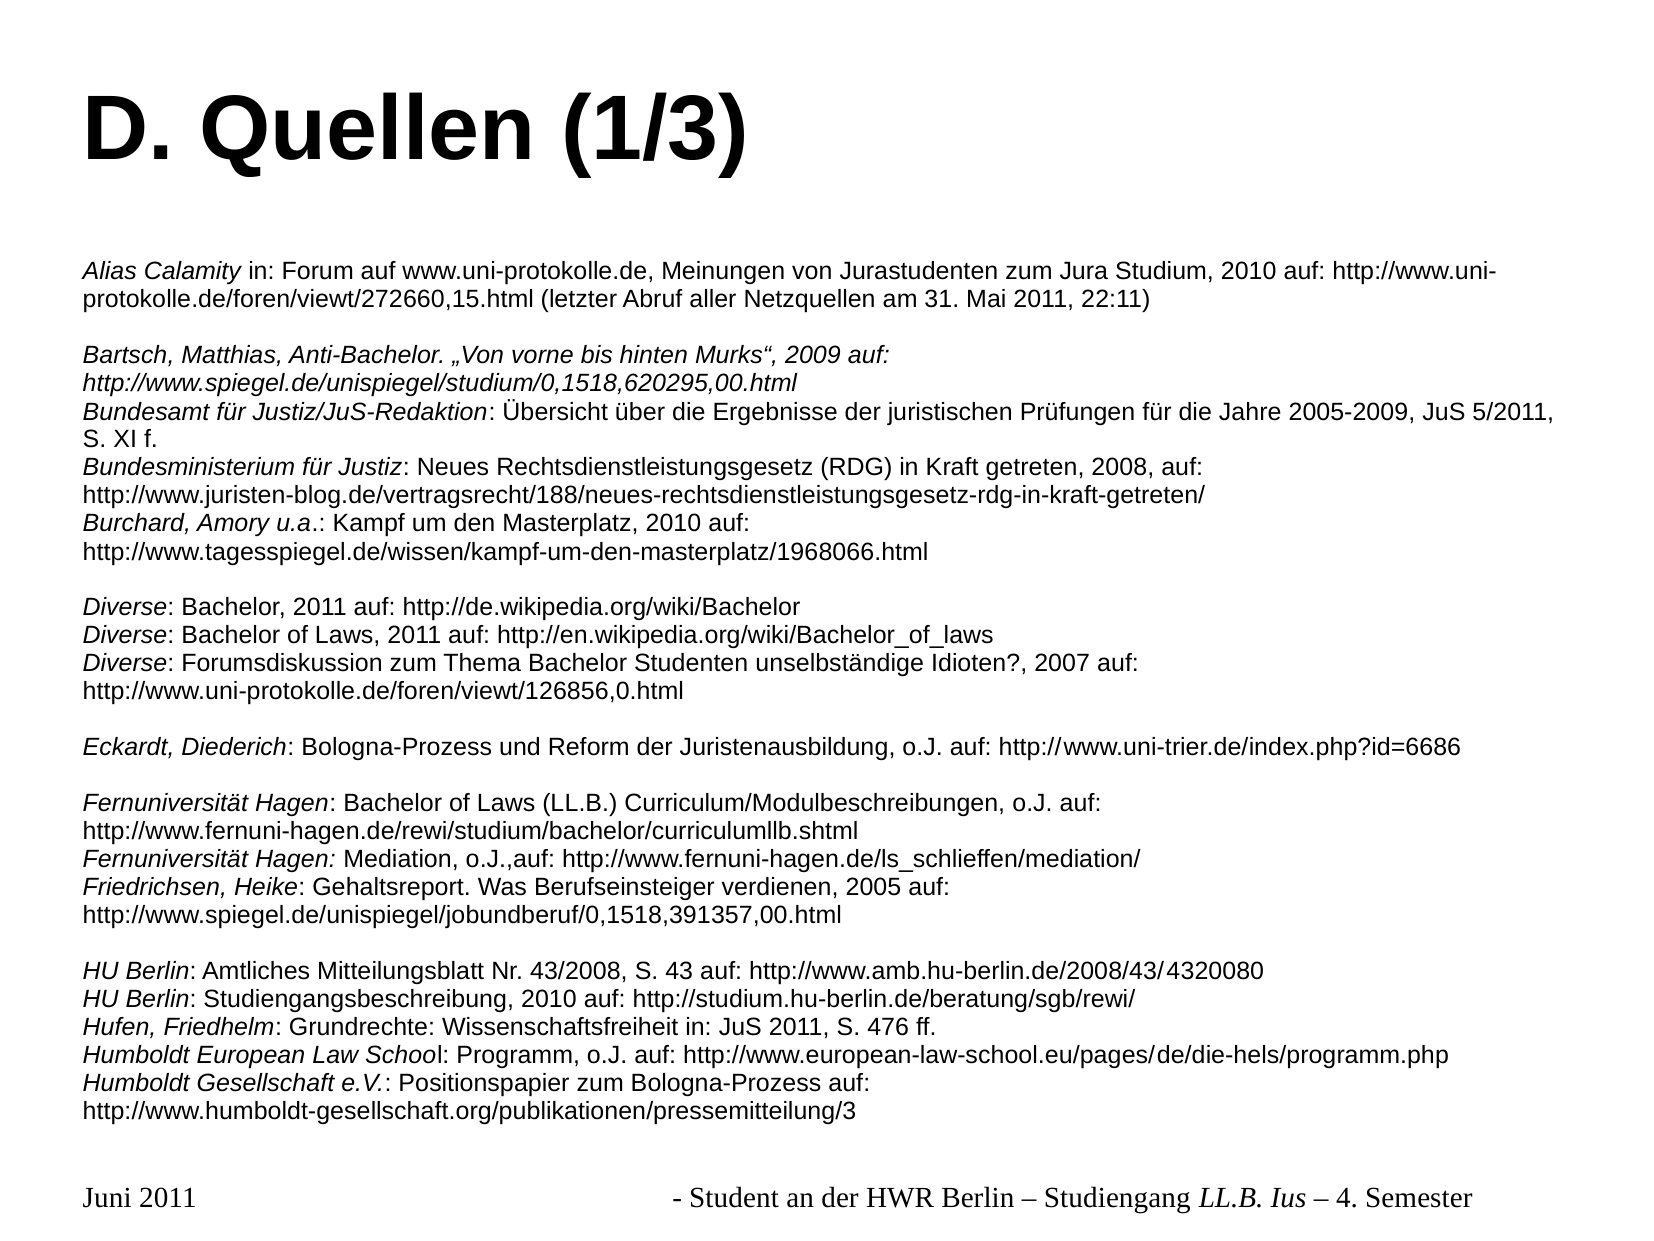

# D. Quellen (1/3)
Alias Calamity in: Forum auf www.uni-protokolle.de, Meinungen von Jurastudenten zum Jura Studium, 2010 auf: http://www.uni-protokolle.de/foren/viewt/272660,15.html (letzter Abruf aller Netzquellen am 31. Mai 2011, 22:11)
Bartsch, Matthias, Anti-Bachelor. „Von vorne bis hinten Murks“, 2009 auf: http://www.spiegel.de/unispiegel/studium/0,1518,620295,00.html
Bundesamt für Justiz/JuS-Redaktion: Übersicht über die Ergebnisse der juristischen Prüfungen für die Jahre 2005-2009, JuS 5/2011, S. XI f.
Bundesministerium für Justiz: Neues Rechtsdienstleistungsgesetz (RDG) in Kraft getreten, 2008, auf: http://www.juristen-blog.de/vertragsrecht/188/neues-rechtsdienstleistungsgesetz-rdg-in-kraft-getreten/
Burchard, Amory u.a.: Kampf um den Masterplatz, 2010 auf: http://www.tagesspiegel.de/wissen/kampf-um-den-masterplatz/1968066.html
Diverse: Bachelor, 2011 auf: http://de.wikipedia.org/wiki/Bachelor
Diverse: Bachelor of Laws, 2011 auf: http://en.wikipedia.org/wiki/Bachelor_of_laws
Diverse: Forumsdiskussion zum Thema Bachelor Studenten unselbständige Idioten?, 2007 auf: http://www.uni-protokolle.de/foren/viewt/126856,0.html
Eckardt, Diederich: Bologna-Prozess und Reform der Juristenausbildung, o.J. auf: http://­www.uni-­trier.de/­index.php?id=6686
Fernuniversität Hagen: Bachelor of Laws (LL.B.) Curriculum/Modulbeschreibungen, o.J. auf: http://www.fernuni-hagen.de/rewi/studium/bachelor/curriculumllb.shtml
Fernuniversität Hagen: Mediation, o.J.,auf: http://www.fernuni-hagen.de/ls_schlieffen/mediation/
Friedrichsen, Heike: Gehaltsreport. Was Berufseinsteiger verdienen, 2005 auf: http://www.spiegel.de/unispiegel/jobundberuf/0,1518,391357,00.html
HU Berlin: Amtliches Mitteilungsblatt Nr. 43/2008, S. 43 auf: http://www.amb.hu-berlin.de/2008/43/­4320080
HU Berlin: Studiengangsbeschreibung, 2010 auf: http://studium.hu-berlin.de/beratung/sgb/rewi/
Hufen, Friedhelm: Grundrechte: Wissenschaftsfreiheit in: JuS 2011, S. 476 ff.
Humboldt European Law School: Programm, o.J. auf: http://www.european-law-school.eu/pages/­de/­die-hels/programm.php
Humboldt Gesellschaft e.V.: Positionspapier zum Bologna-Prozess auf: http://www.humboldt-gesellschaft.org/publikationen/pressemitteilung/3